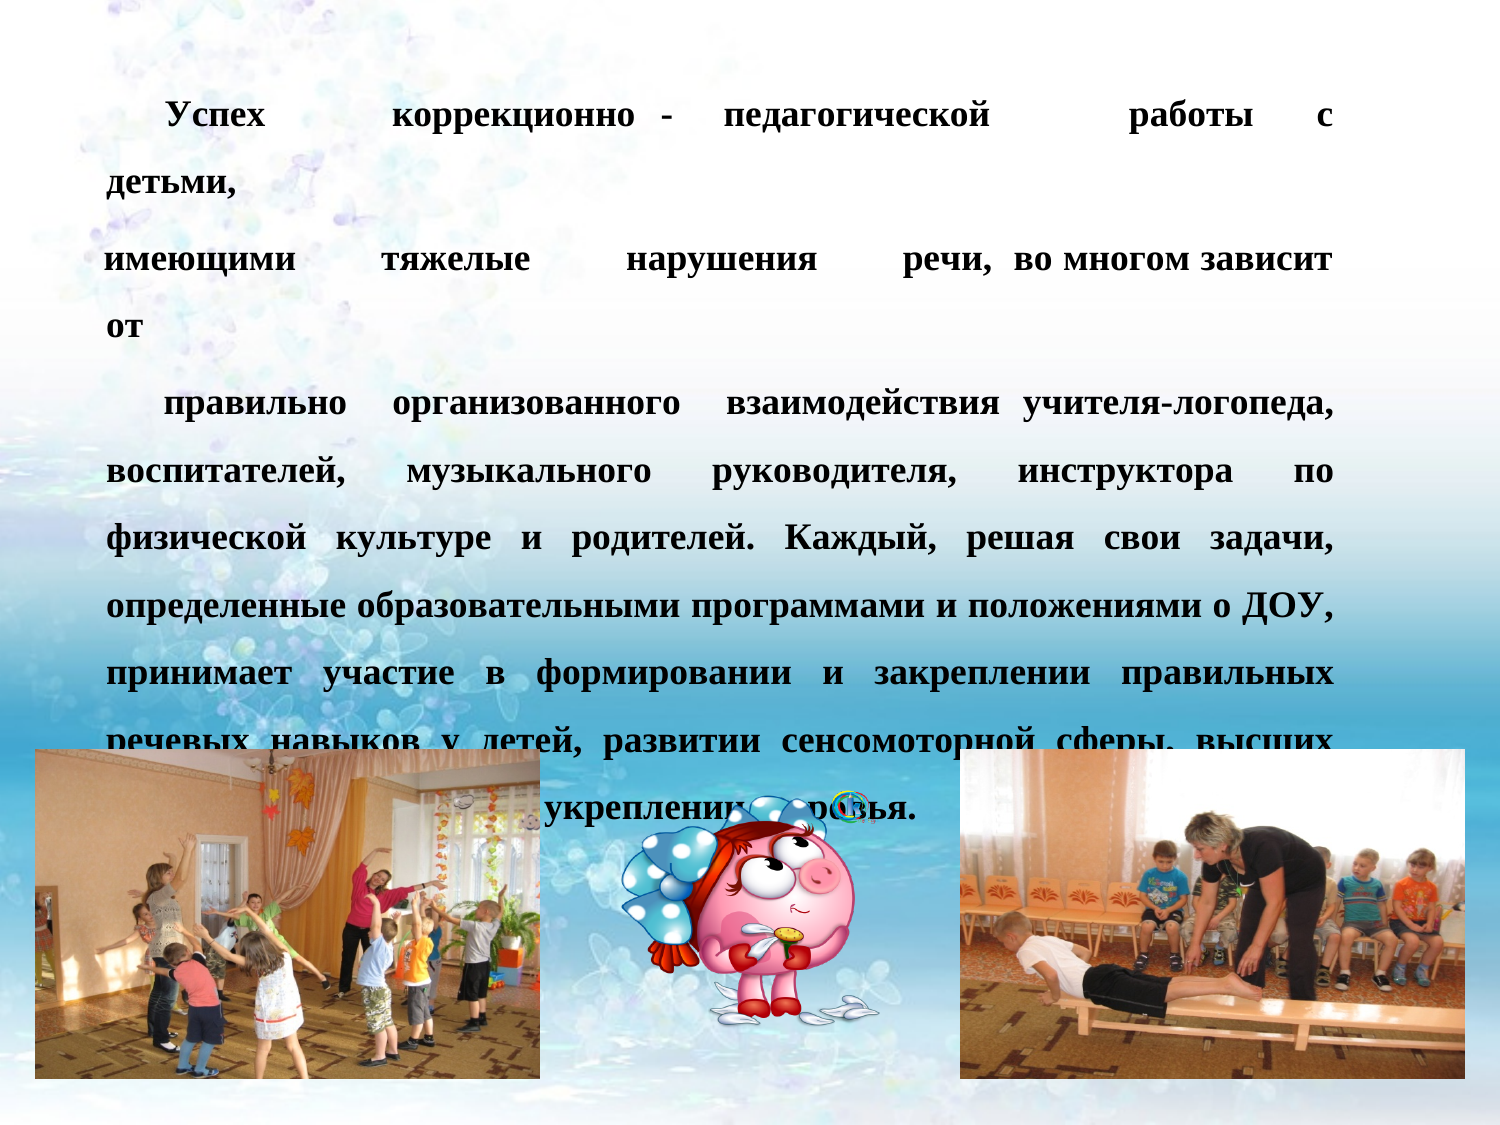

# Успех коррекционно - педагогической работы с детьми,
 имеющими тяжелые нарушения речи, во многом зависит от
 правильно организованного взаимодействия учителя-логопеда, воспитателей, музыкального руководителя, инструктора по физической культуре и родителей. Каждый, решая свои задачи, определенные образовательными программами и положениями о ДОУ, принимает участие в формировании и закреплении правильных речевых навыков у детей, развитии сенсомоторной сферы, высших психических процессов и укреплении здоровья.